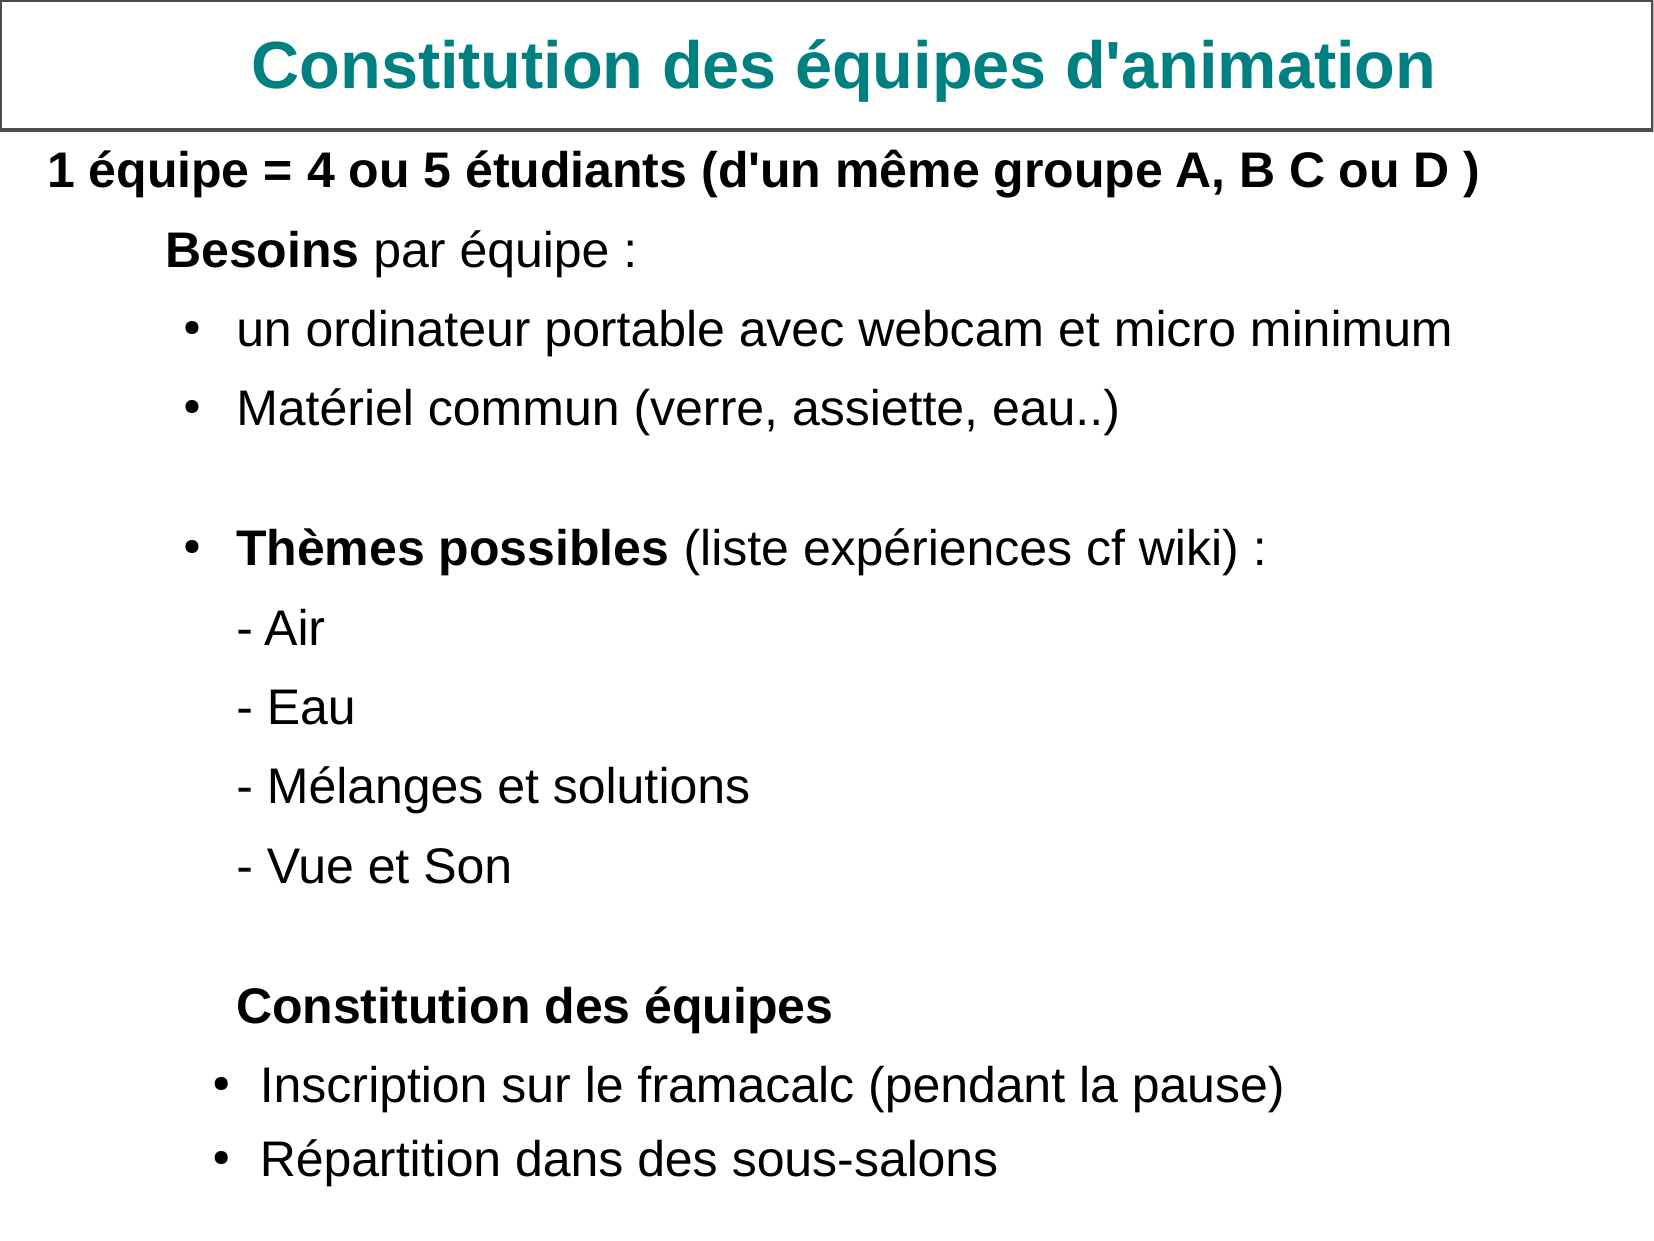

Constitution des équipes d'animation
# 1 équipe = 4 ou 5 étudiants (d'un même groupe A, B C ou D )
Besoins par équipe :
un ordinateur portable avec webcam et micro minimum
Matériel commun (verre, assiette, eau..)
Thèmes possibles (liste expériences cf wiki) :
- Air
- Eau
- Mélanges et solutions
- Vue et Son
Constitution des équipes
Inscription sur le framacalc (pendant la pause)
Répartition dans des sous-salons